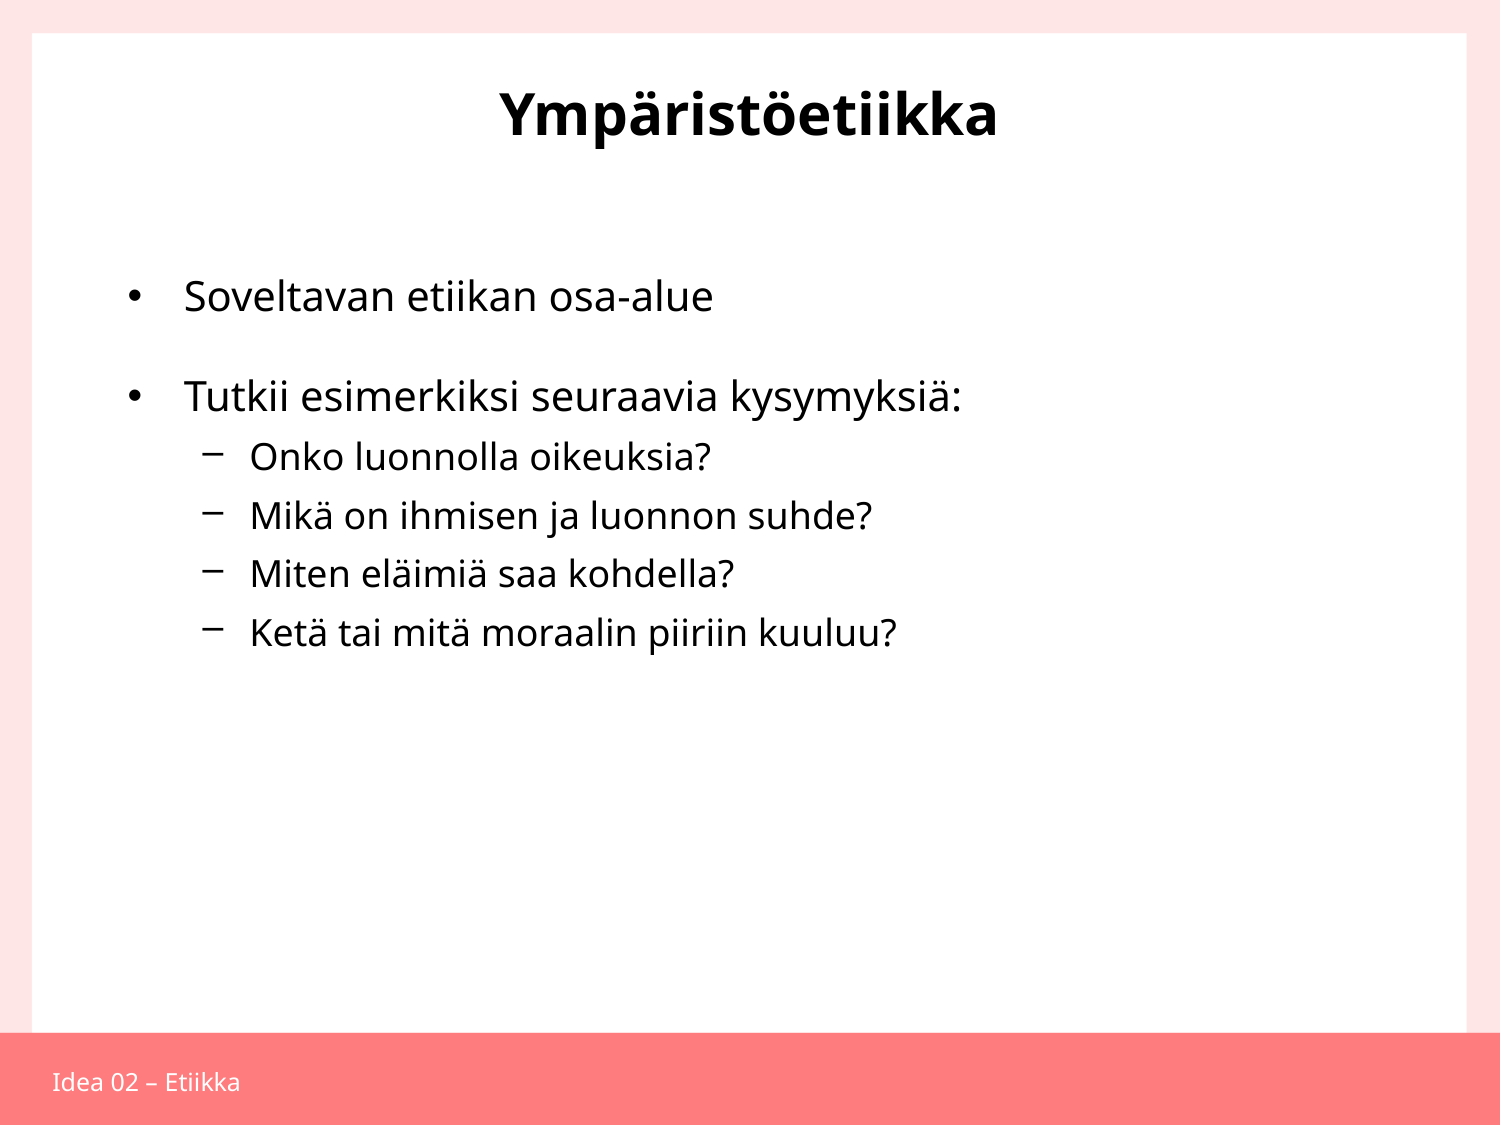

# Ympäristöetiikka
Soveltavan etiikan osa-alue
Tutkii esimerkiksi seuraavia kysymyksiä:
Onko luonnolla oikeuksia?
Mikä on ihmisen ja luonnon suhde?
Miten eläimiä saa kohdella?
Ketä tai mitä moraalin piiriin kuuluu?